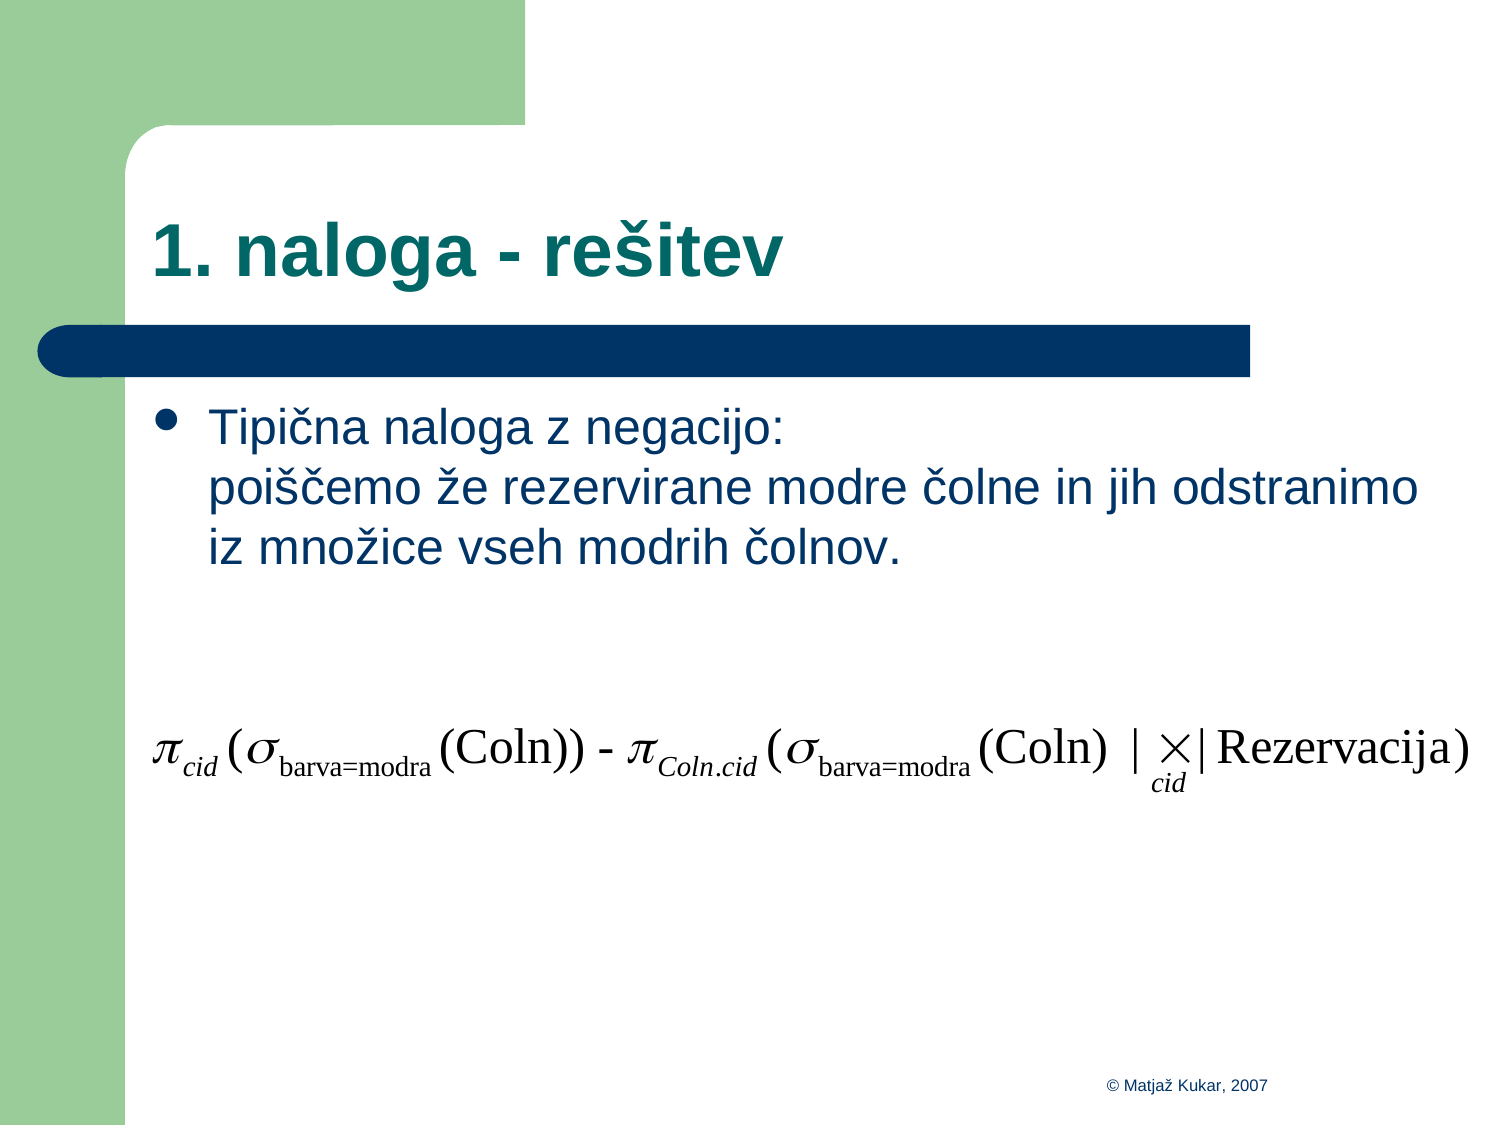

# 1. naloga - rešitev
Tipična naloga z negacijo:
poiščemo že rezervirane modre čolne in jih odstranimo iz množice vseh modrih čolnov.
© Matjaž Kukar, 2007